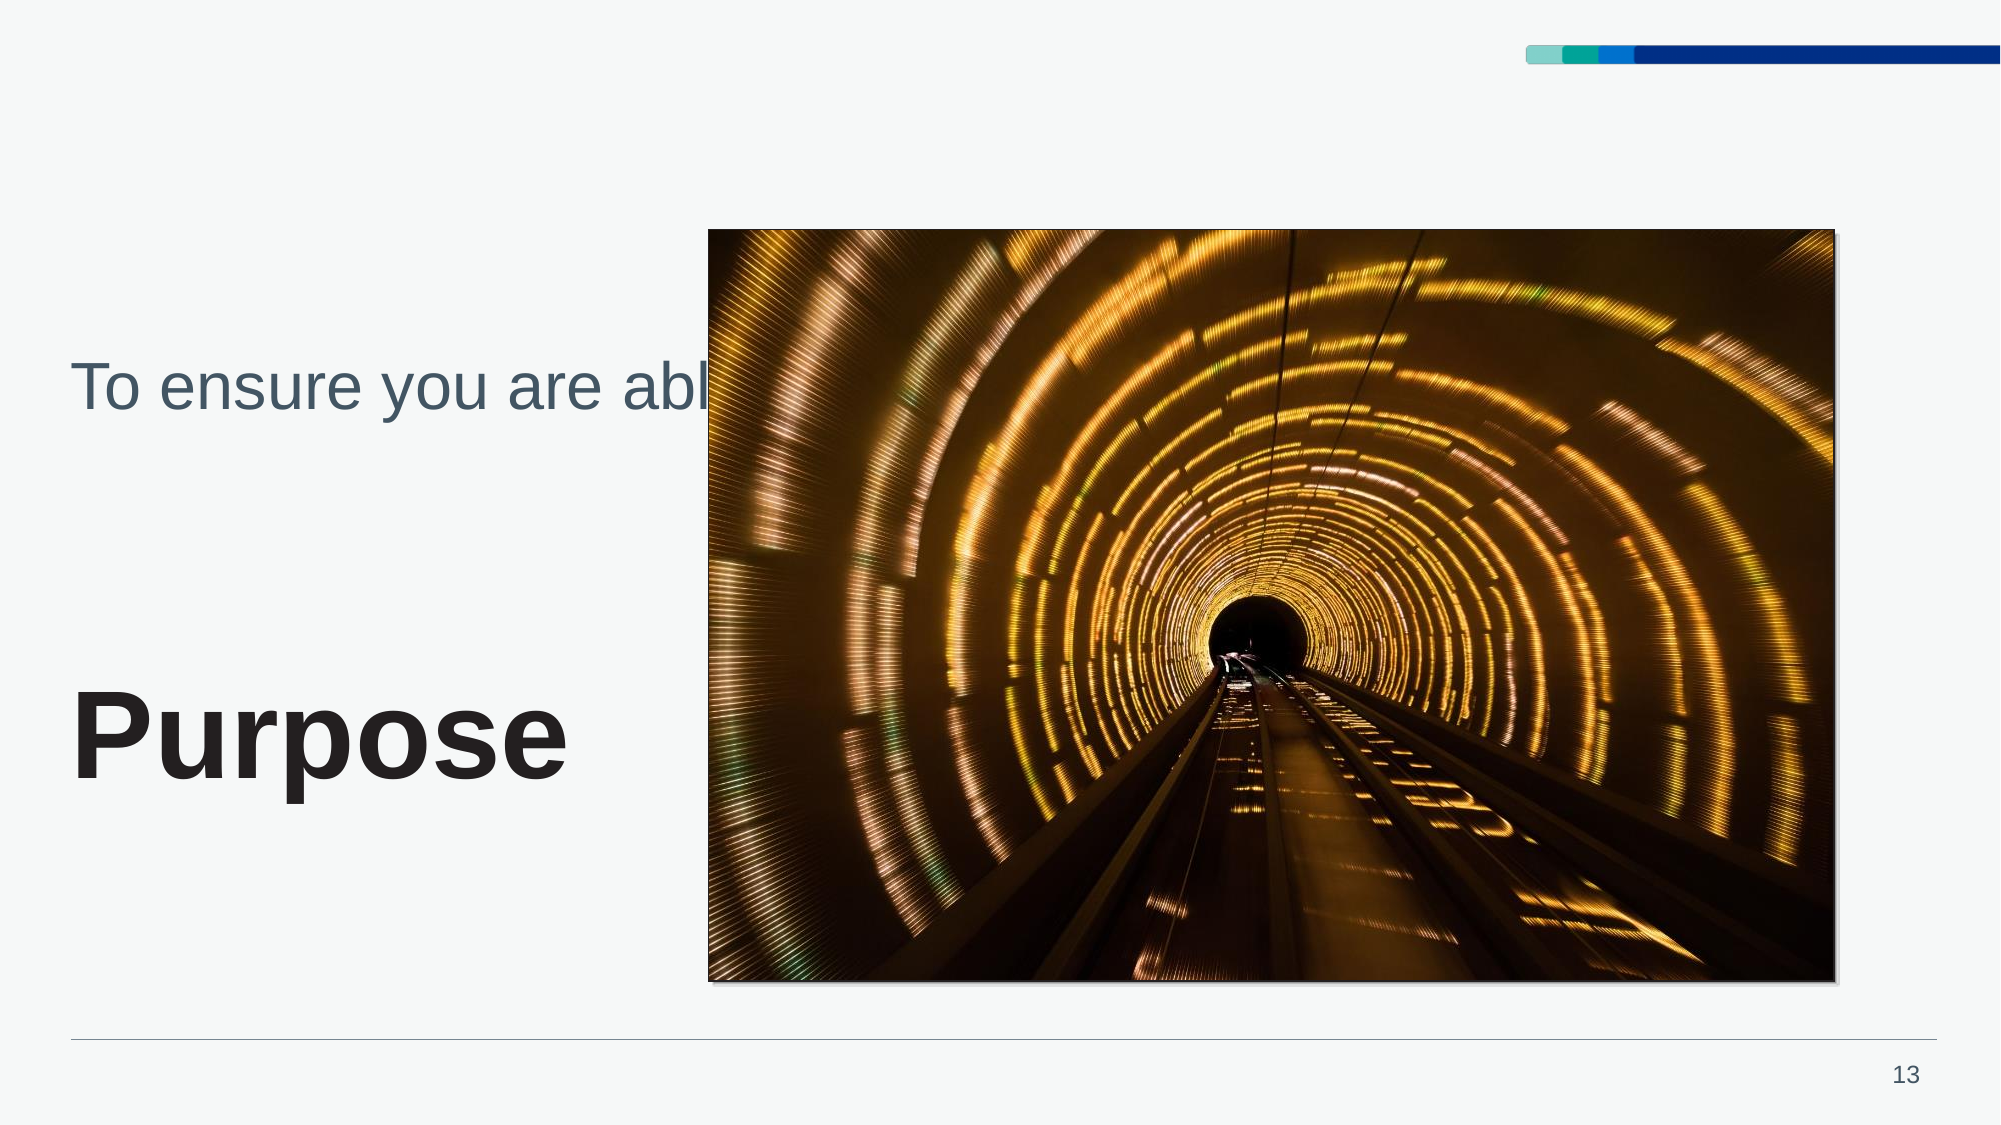

# To ensure you are able to successfully complete STP
Purpose